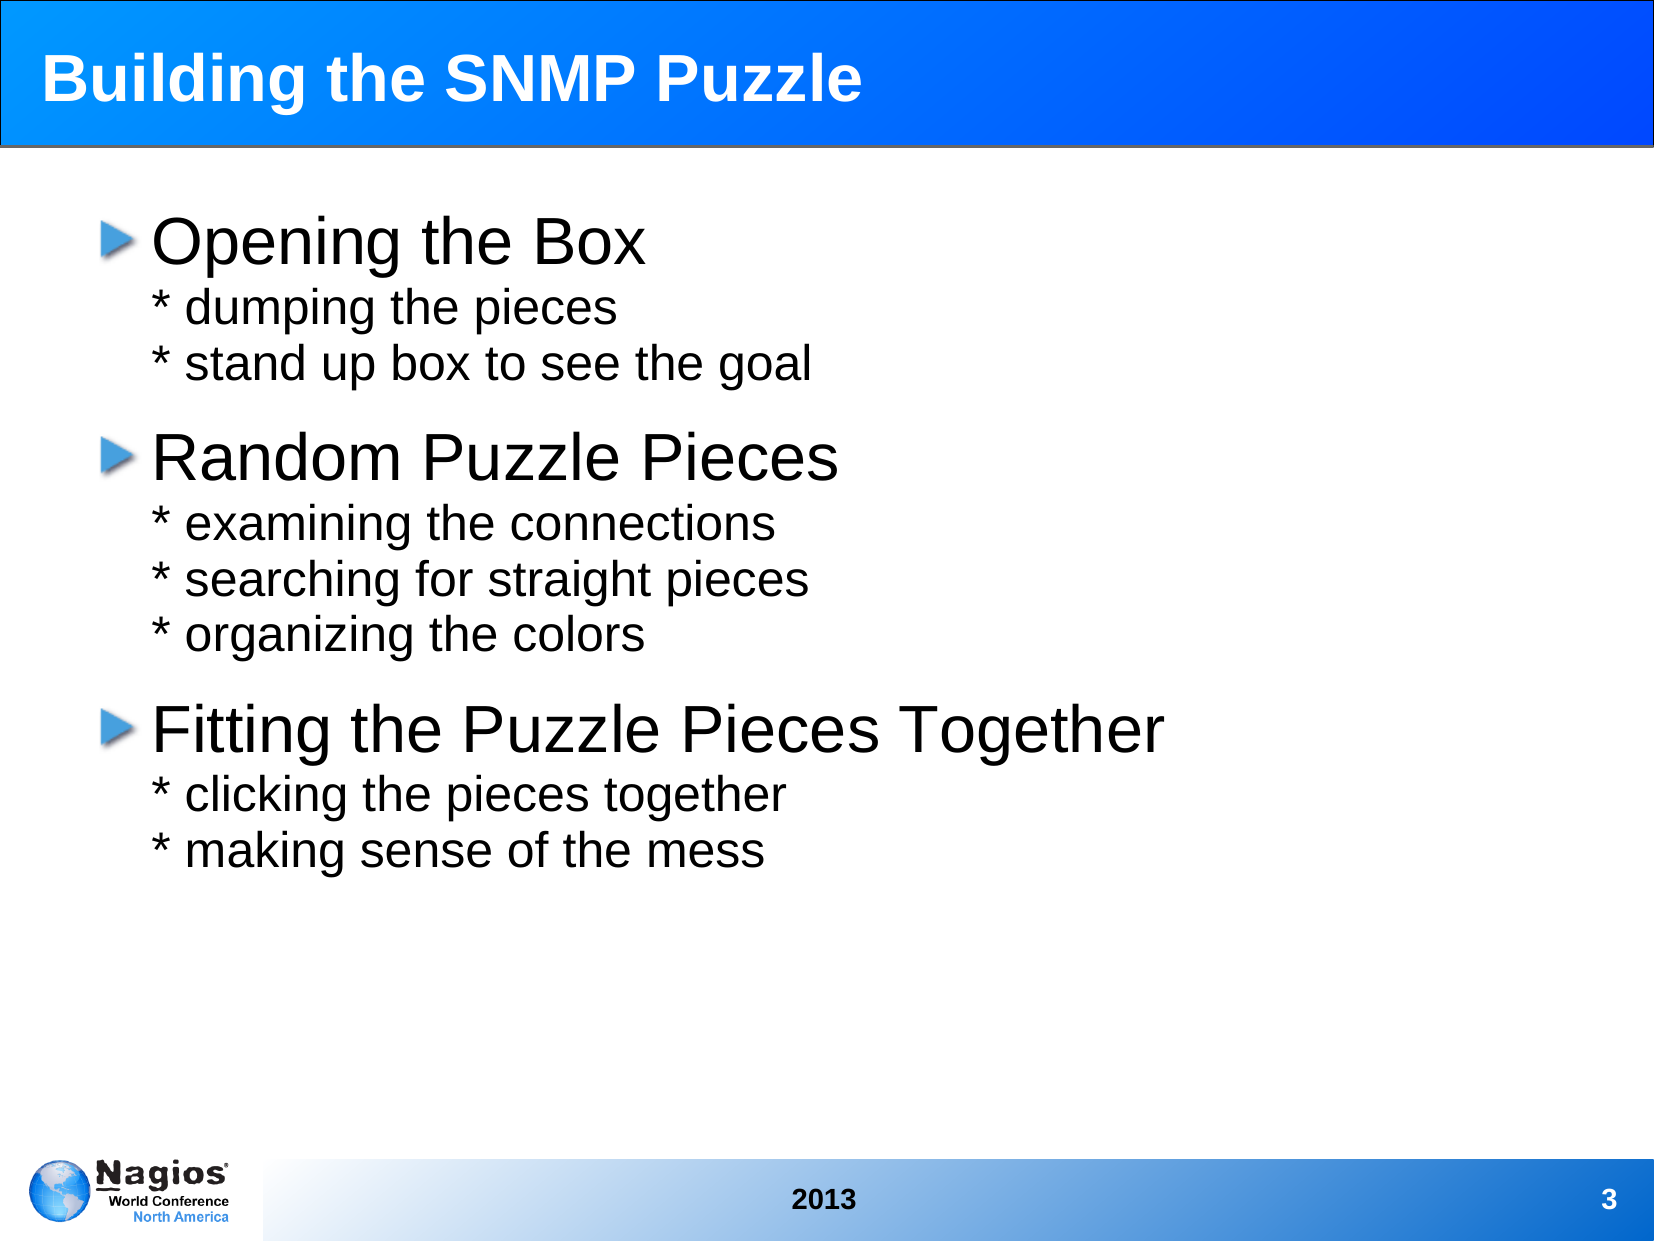

# Building the SNMP Puzzle
Opening the Box
* dumping the pieces
* stand up box to see the goal
Random Puzzle Pieces
* examining the connections
* searching for straight pieces
* organizing the colors
Fitting the Puzzle Pieces Together
* clicking the pieces together
* making sense of the mess
2011
3